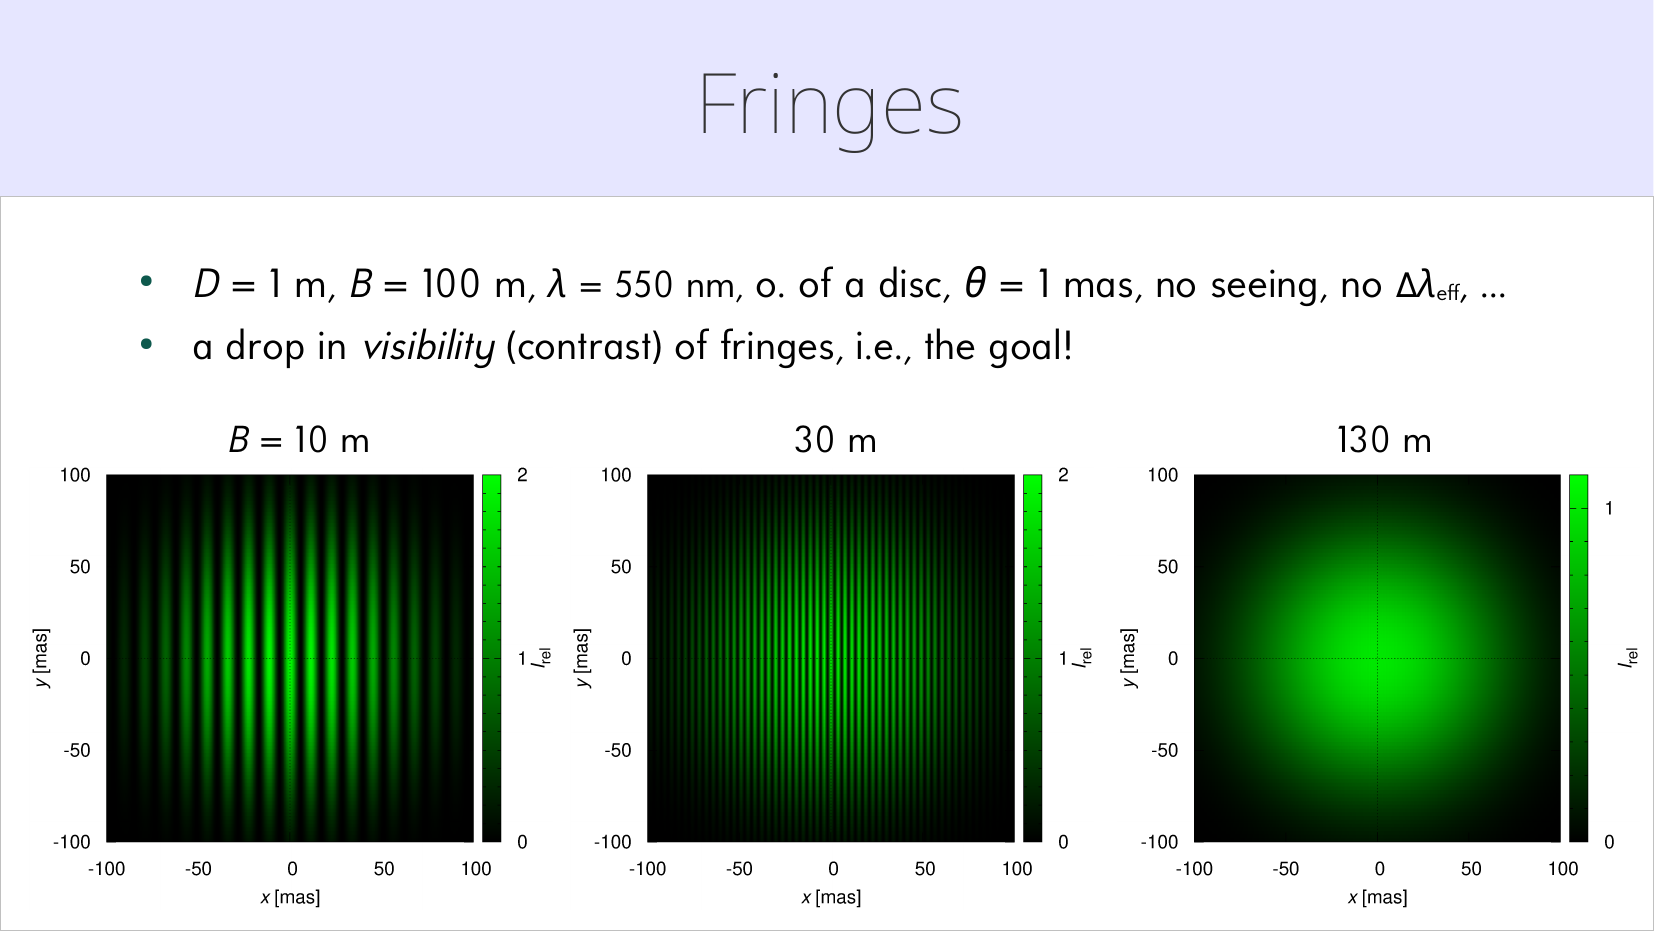

# Fringes
D = 1 m, B = 100 m, λ = 550 nm, o. of a disc, θ = 1 mas, no seeing, no Δλeff, ...
a drop in visibility (contrast) of fringes, i.e., the goal!
B = 10 m
30 m
130 m